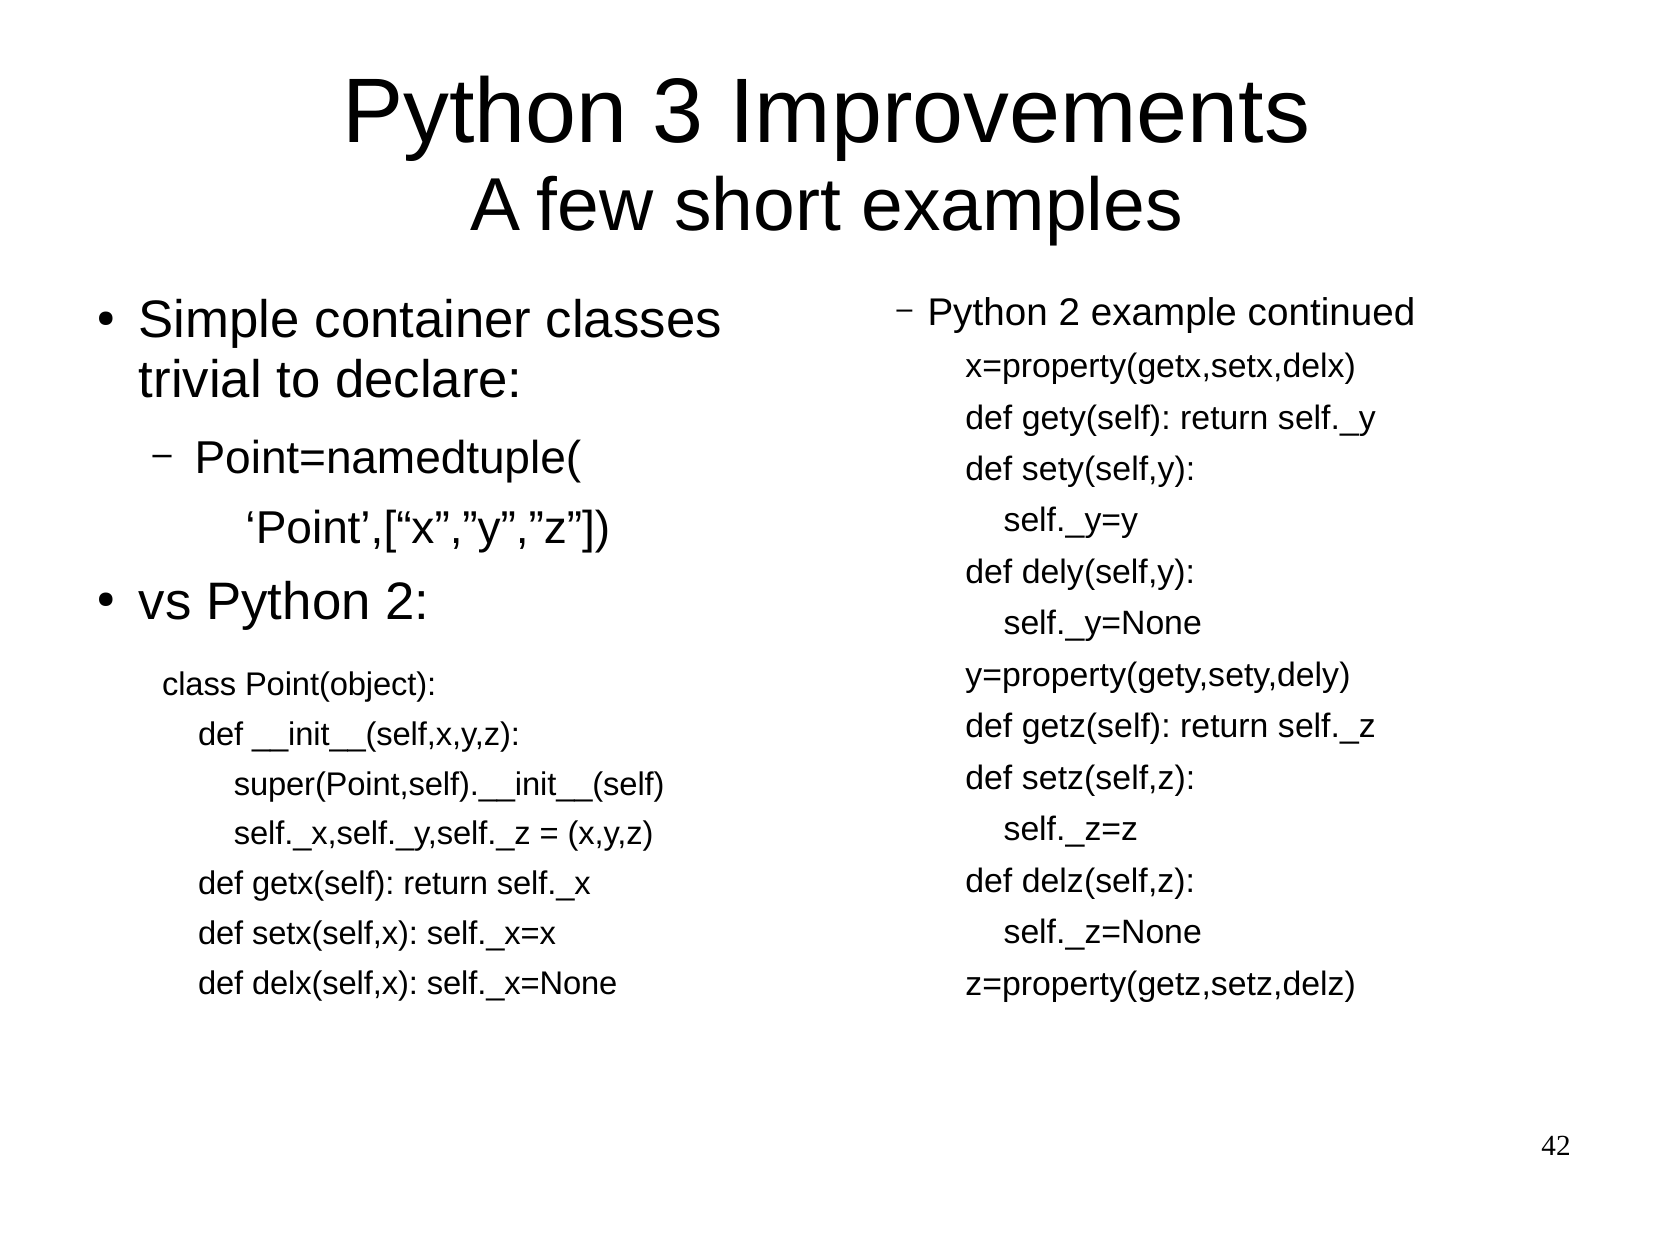

# Python 3 Improvements A few short examples
Simple container classes trivial to declare:
Point=namedtuple(
 ‘Point’,[“x”,”y”,”z”])
vs Python 2:
Python 2 example continued
 x=property(getx,setx,delx)
 def gety(self): return self._y
 def sety(self,y):
 self._y=y
 def dely(self,y):
 self._y=None
 y=property(gety,sety,dely)
 def getz(self): return self._z
 def setz(self,z):
 self._z=z
 def delz(self,z):
 self._z=None
 z=property(getz,setz,delz)
class Point(object):
 def __init__(self,x,y,z):
 super(Point,self).__init__(self)
 self._x,self._y,self._z = (x,y,z)
 def getx(self): return self._x
 def setx(self,x): self._x=x
 def delx(self,x): self._x=None
42